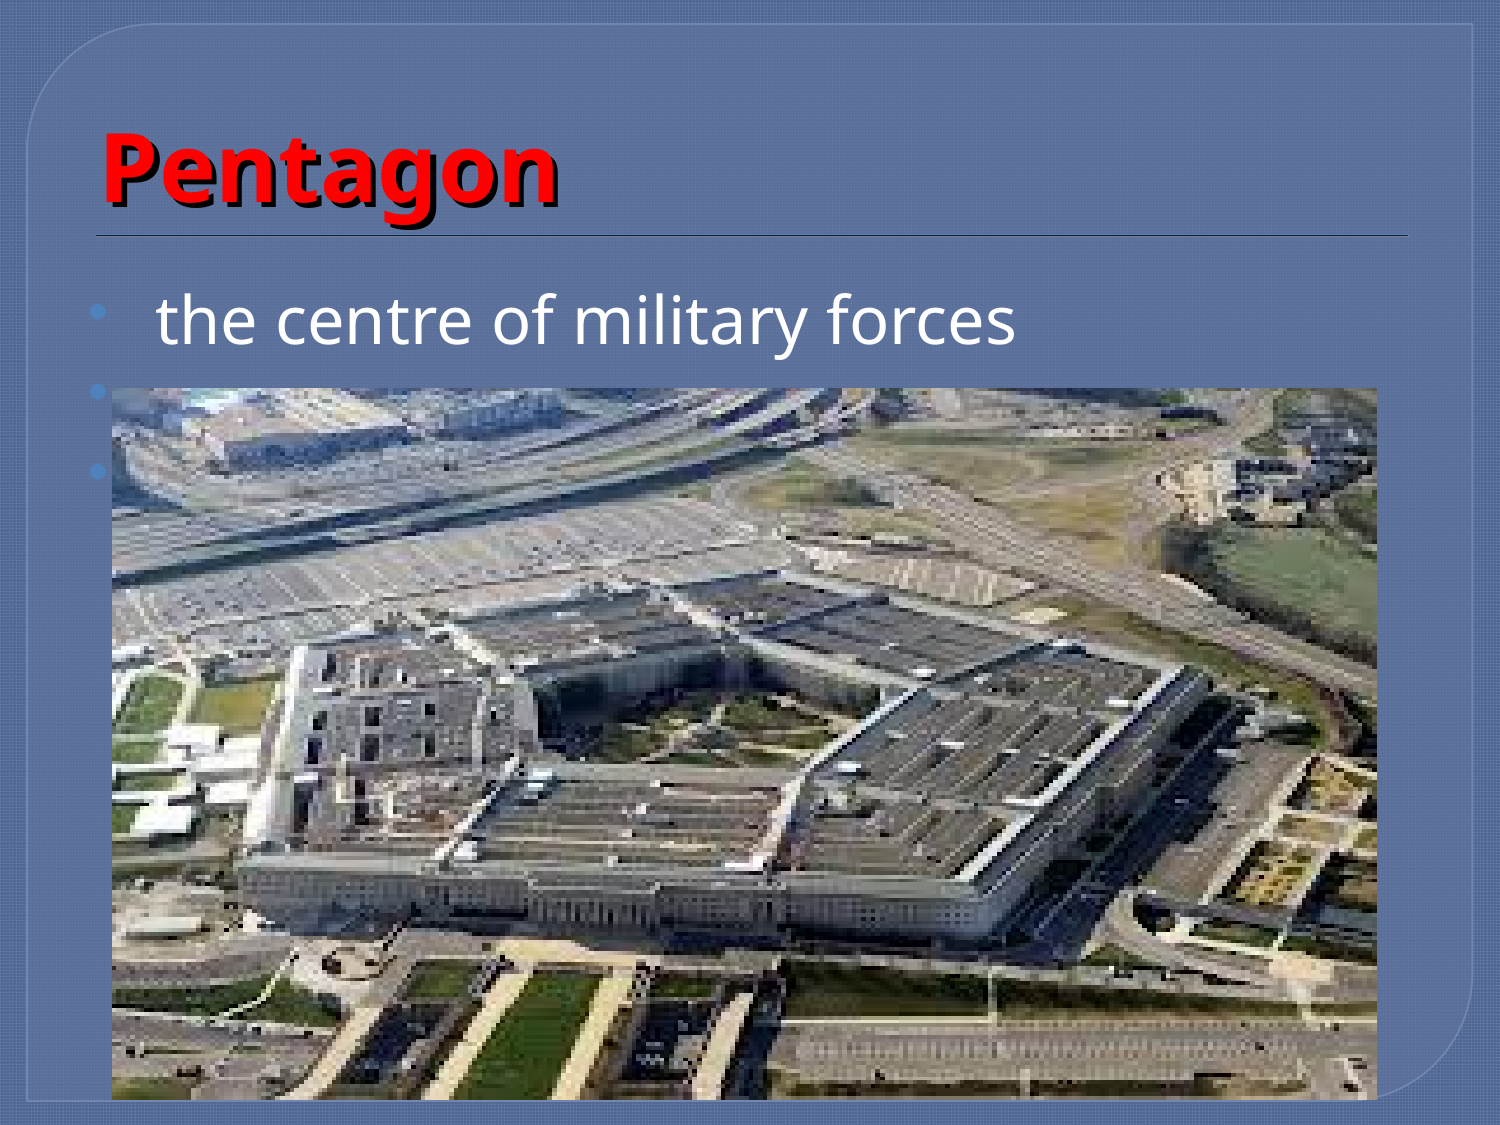

# Pentagon
 the centre of military forces